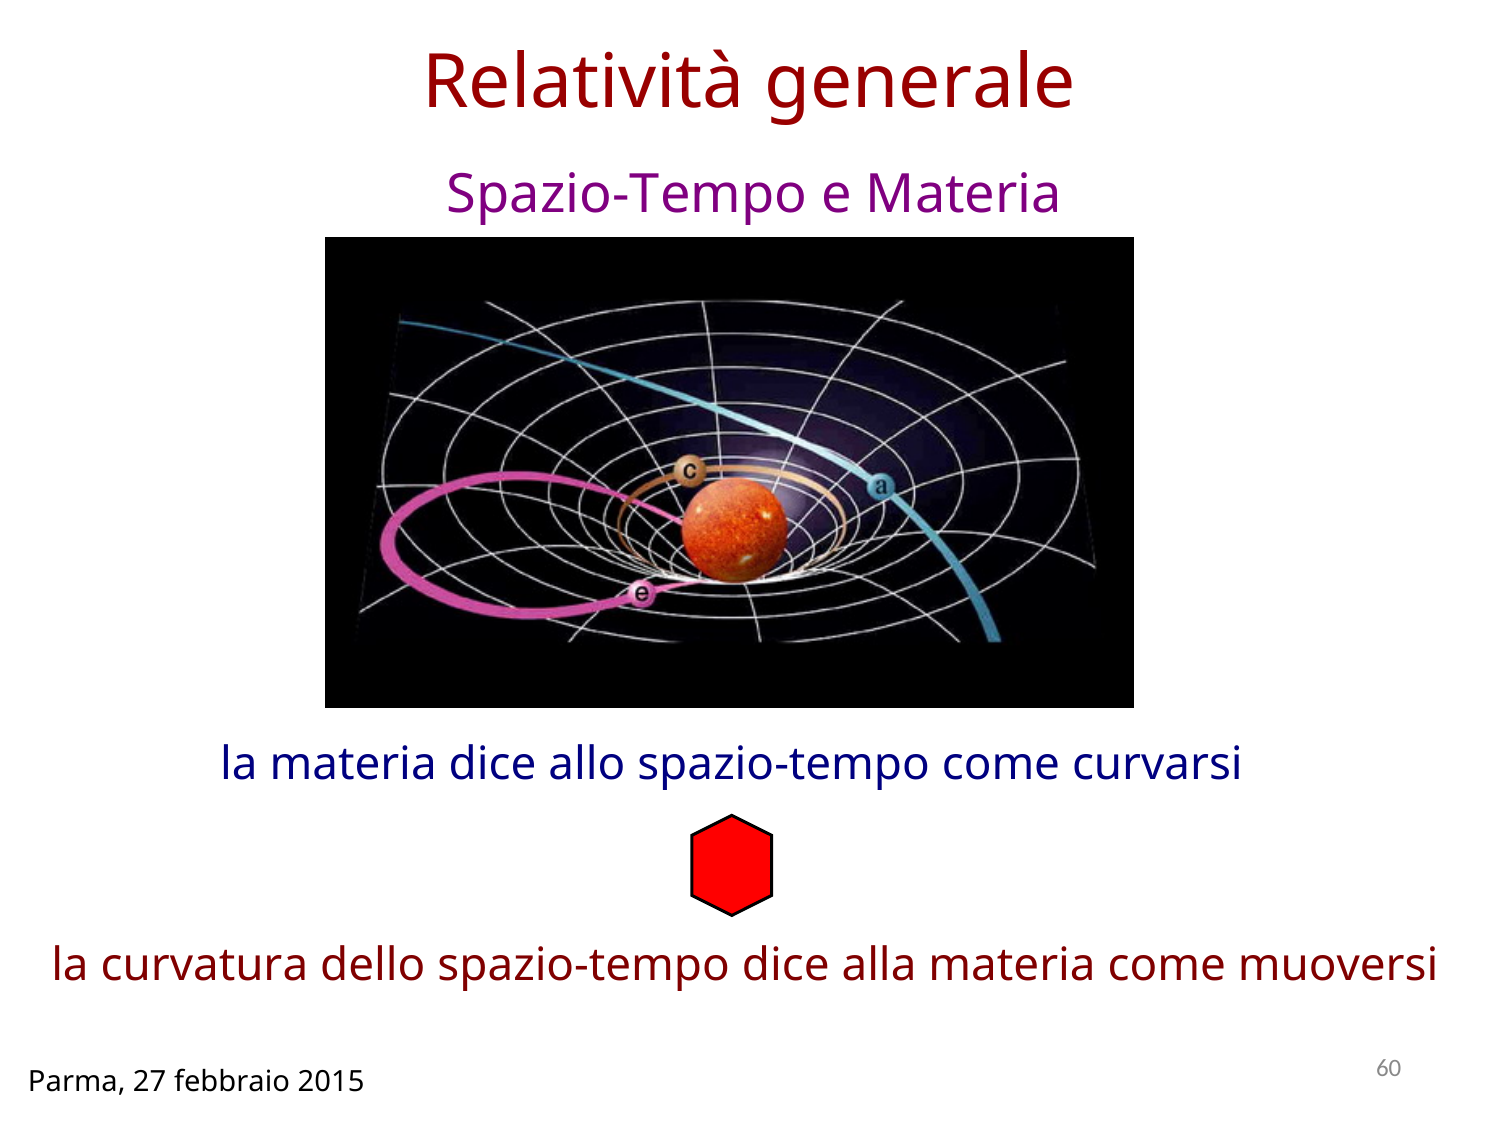

Relatività generale
# Spazio-Tempo e Materia
la materia dice allo spazio-tempo come curvarsi
la curvatura dello spazio-tempo dice alla materia come muoversi
60